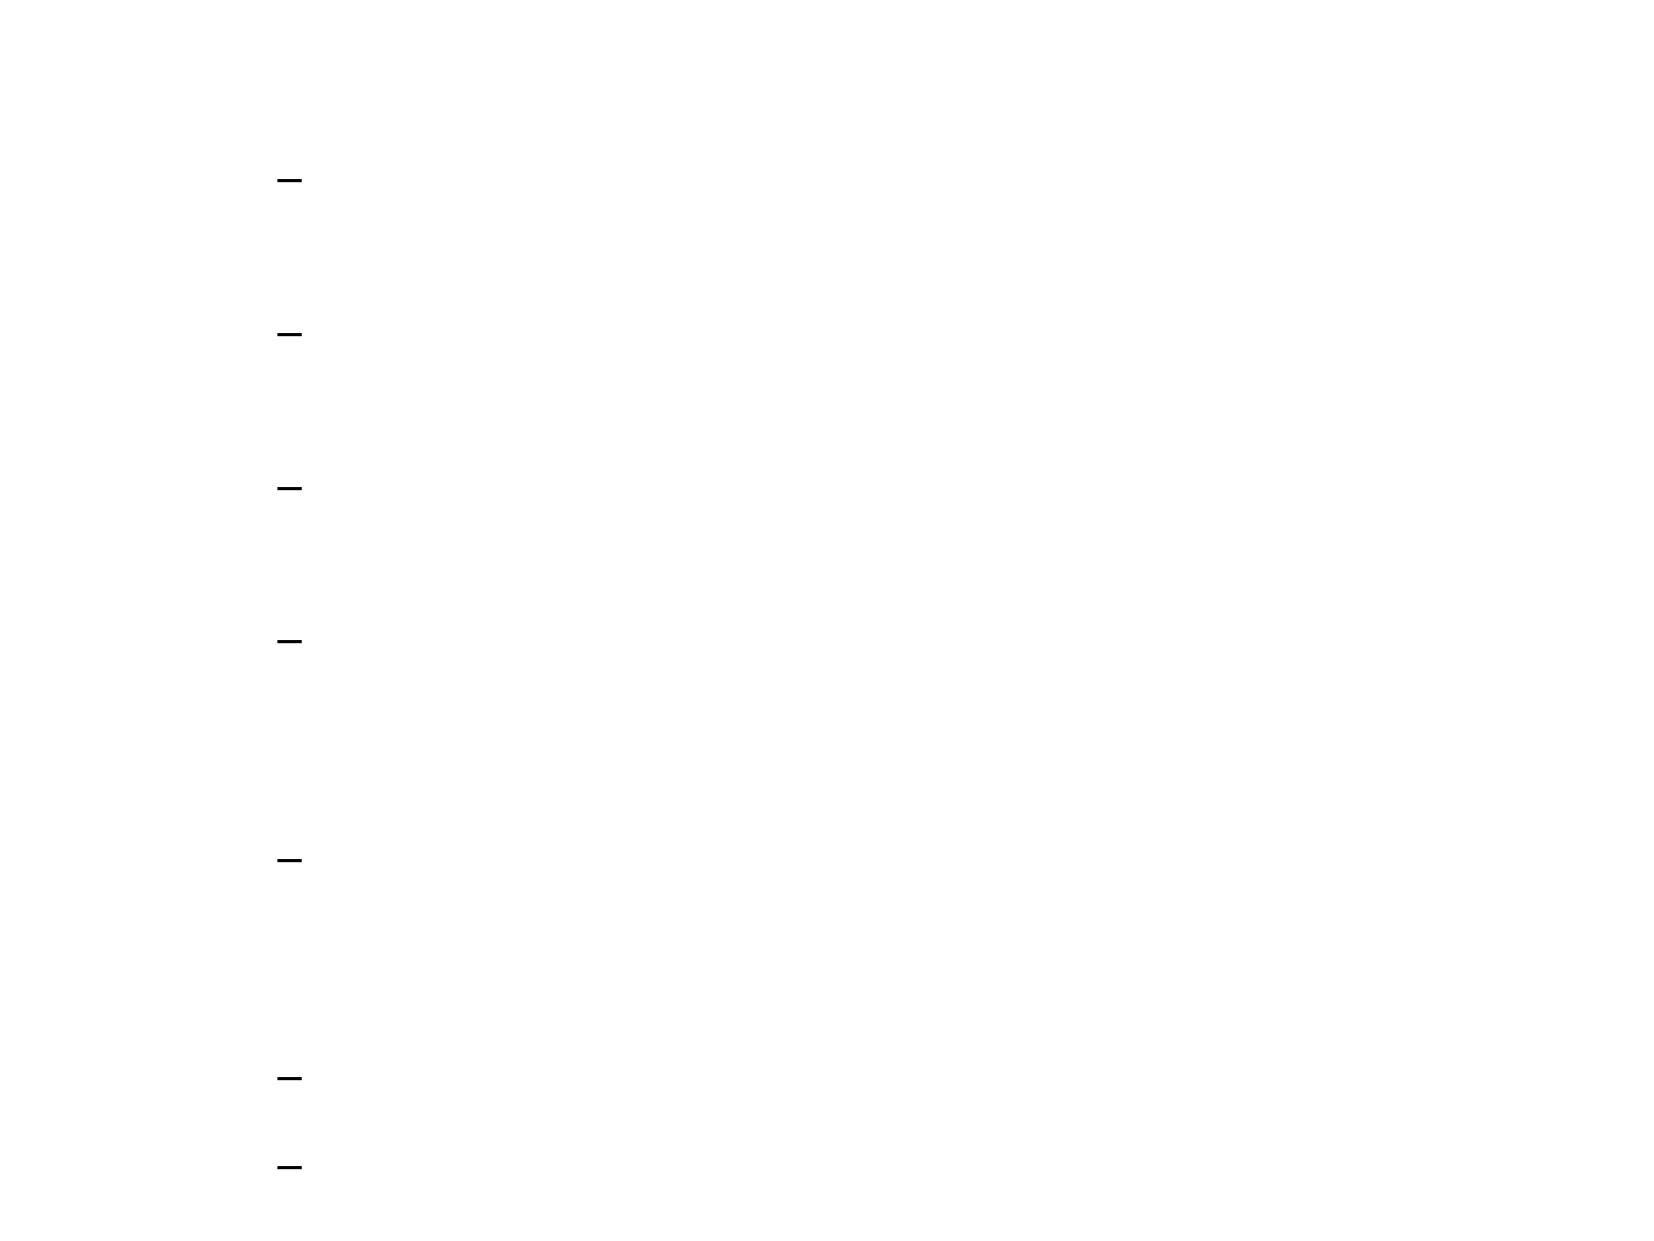

And the babel mesh worked on wireless-G (yea!)
But when I deployed on N, it failed in tropical rain.
The physical layer behaved as predicted, but when the rate degraded
In N, it seems, people glommed on additional layers of error correction and retries to keep it all working
And obtained higher bandwidth via packet aggregation but didn't bother to test actual throughput with TCP under contention.
And didn't focus on keeping latencies low at all
Or testing in the kind of extreme conditions I was testing in...
Then I met Jim Gettys and duplicated his bufferbloat experiments....